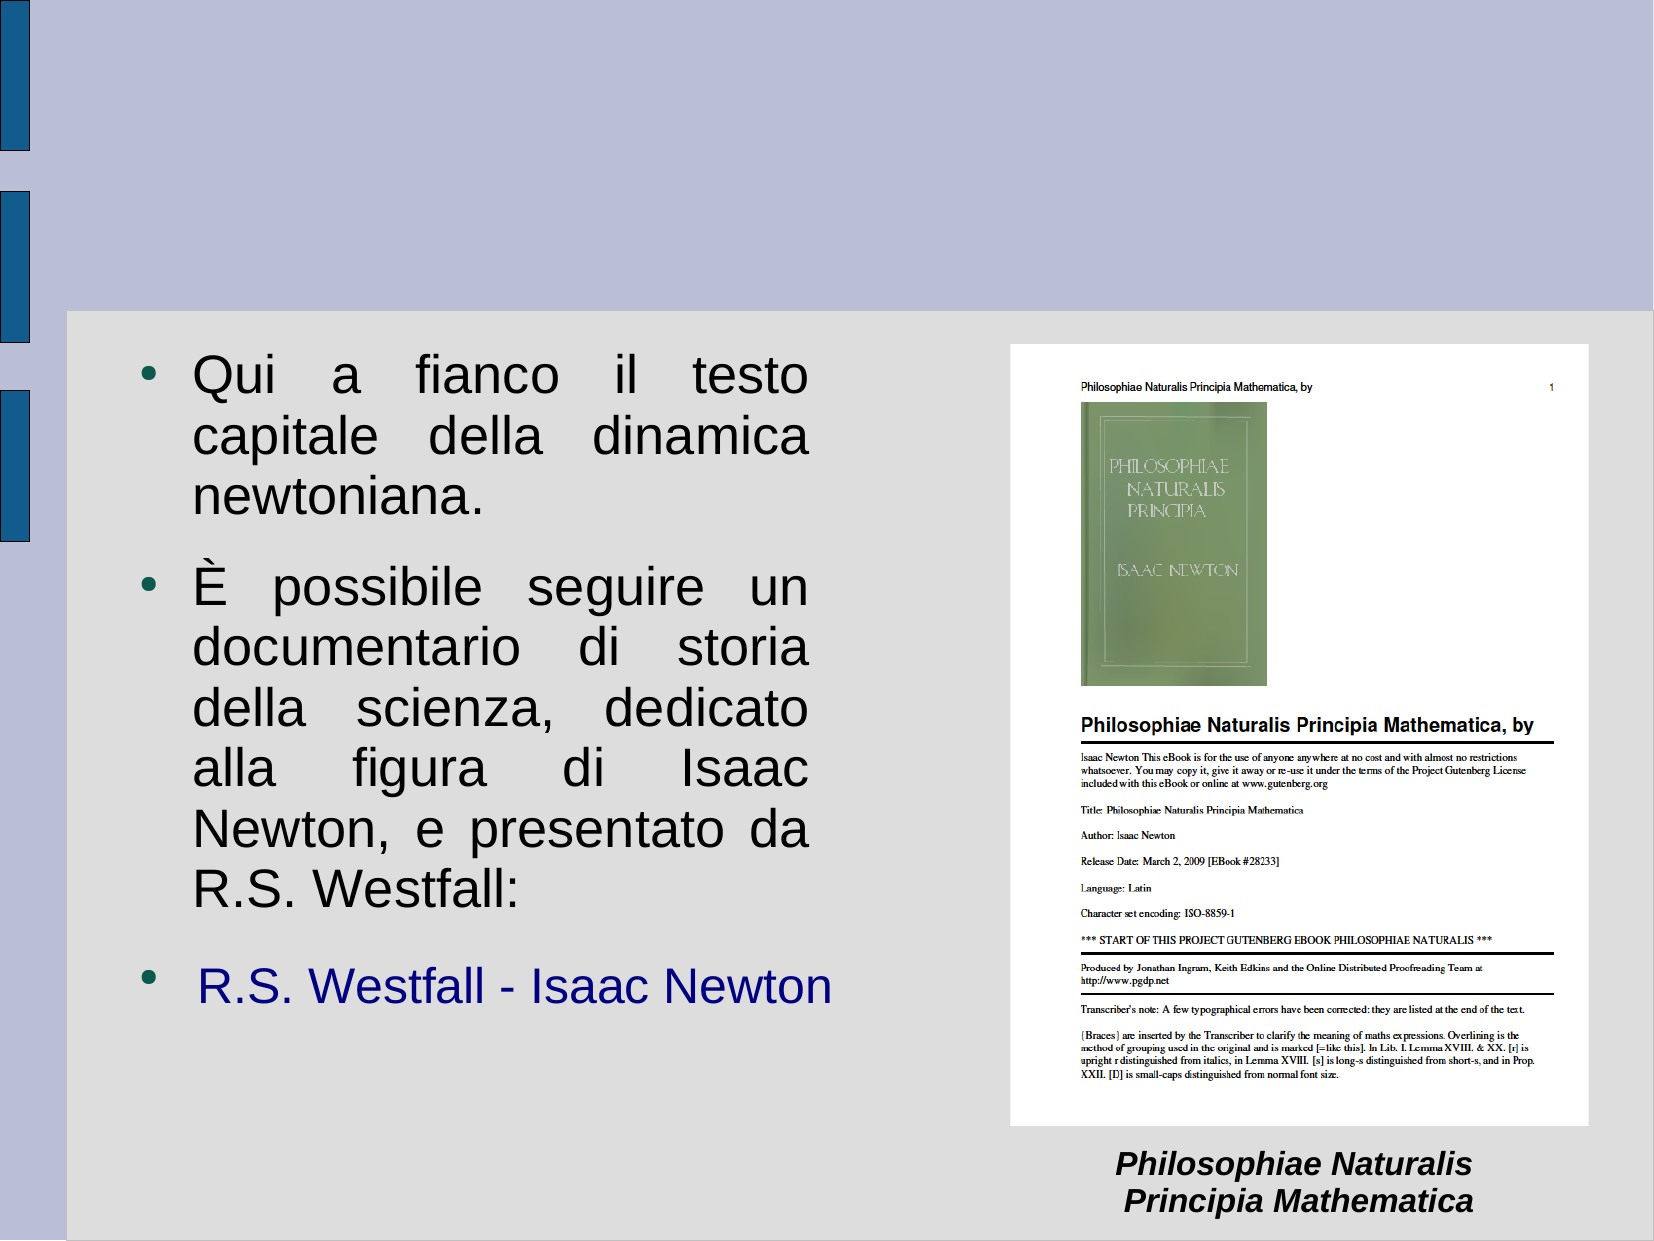

#
Qui a fianco il testo capitale della dinamica newtoniana.
È possibile seguire un documentario di storia della scienza, dedicato alla figura di Isaac Newton, e presentato da R.S. Westfall:
R.S. Westfall - Isaac Newton
Philosophiae Naturalis
Principia Mathematica